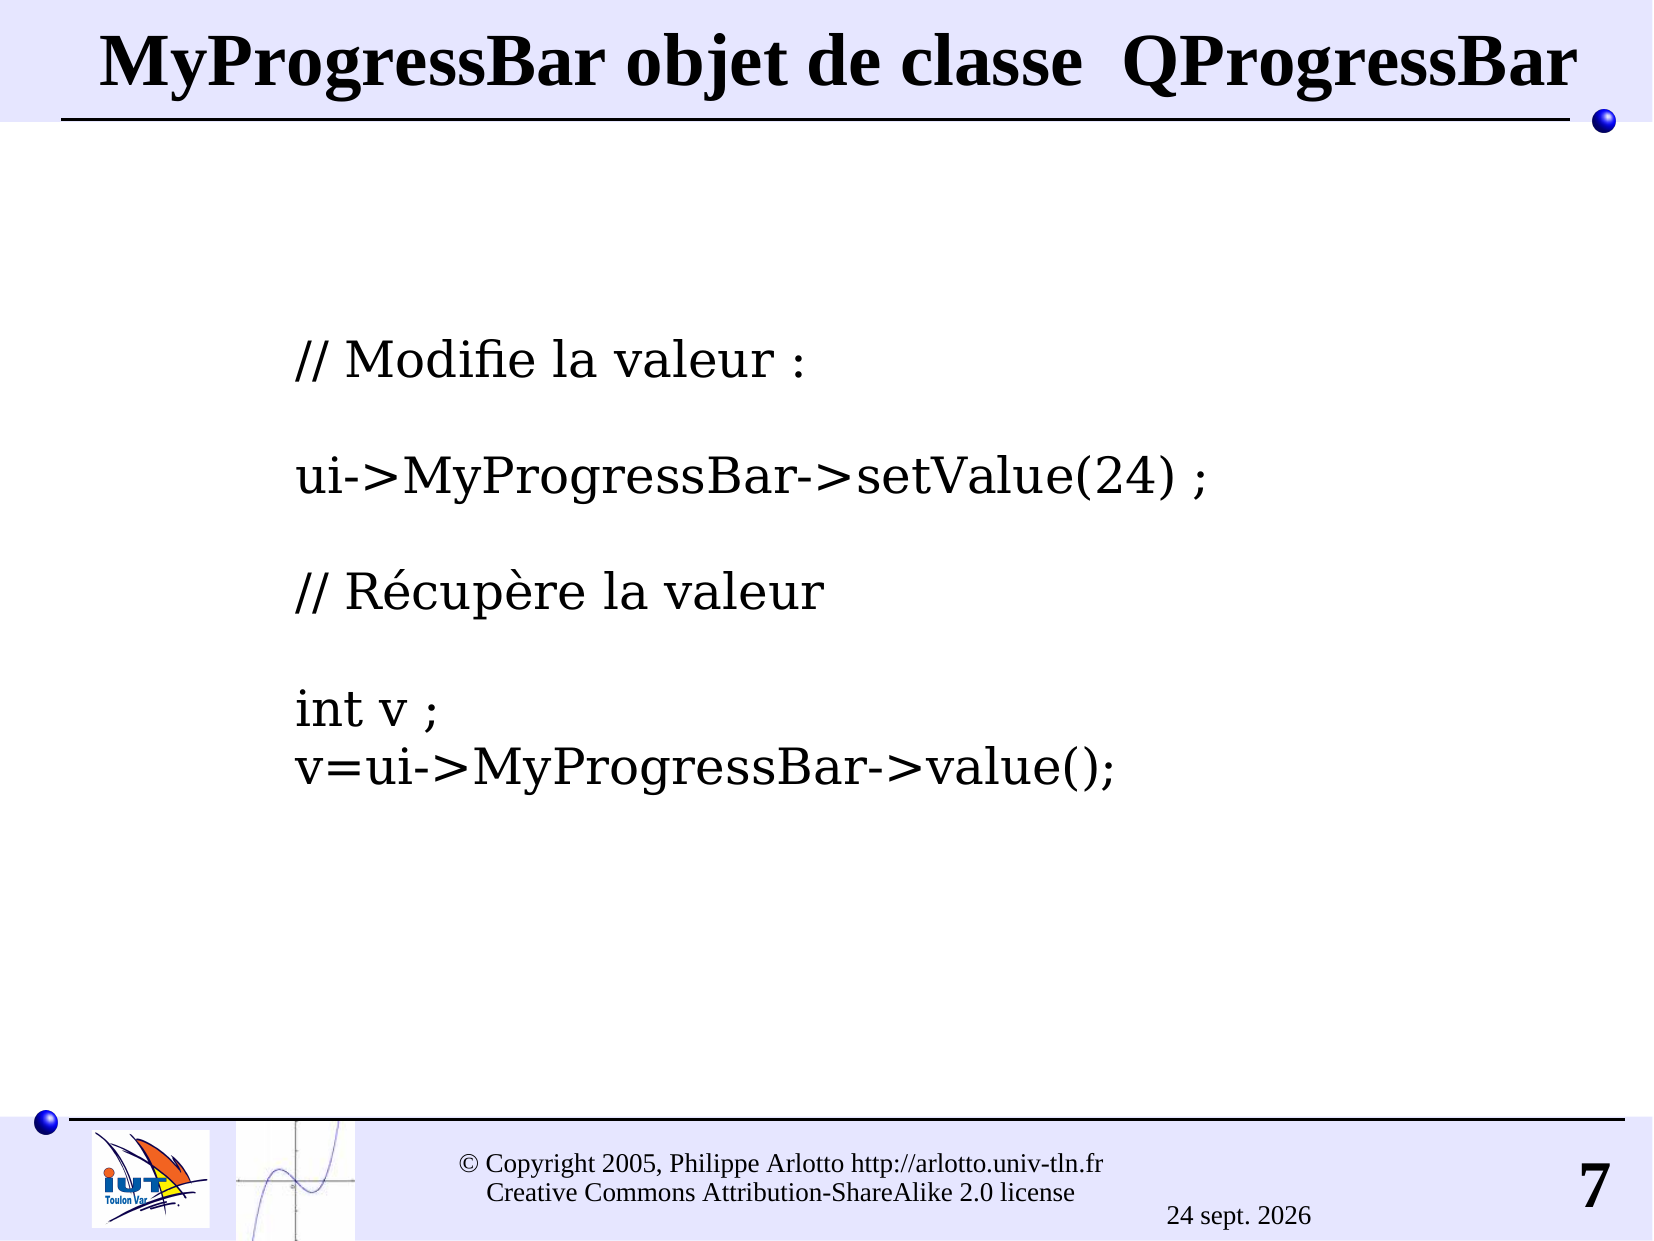

# MyProgressBar objet de classe QProgressBar
// Modifie la valeur :
ui->MyProgressBar->setValue(24) ;
// Récupère la valeur
int v ;
v=ui->MyProgressBar->value();